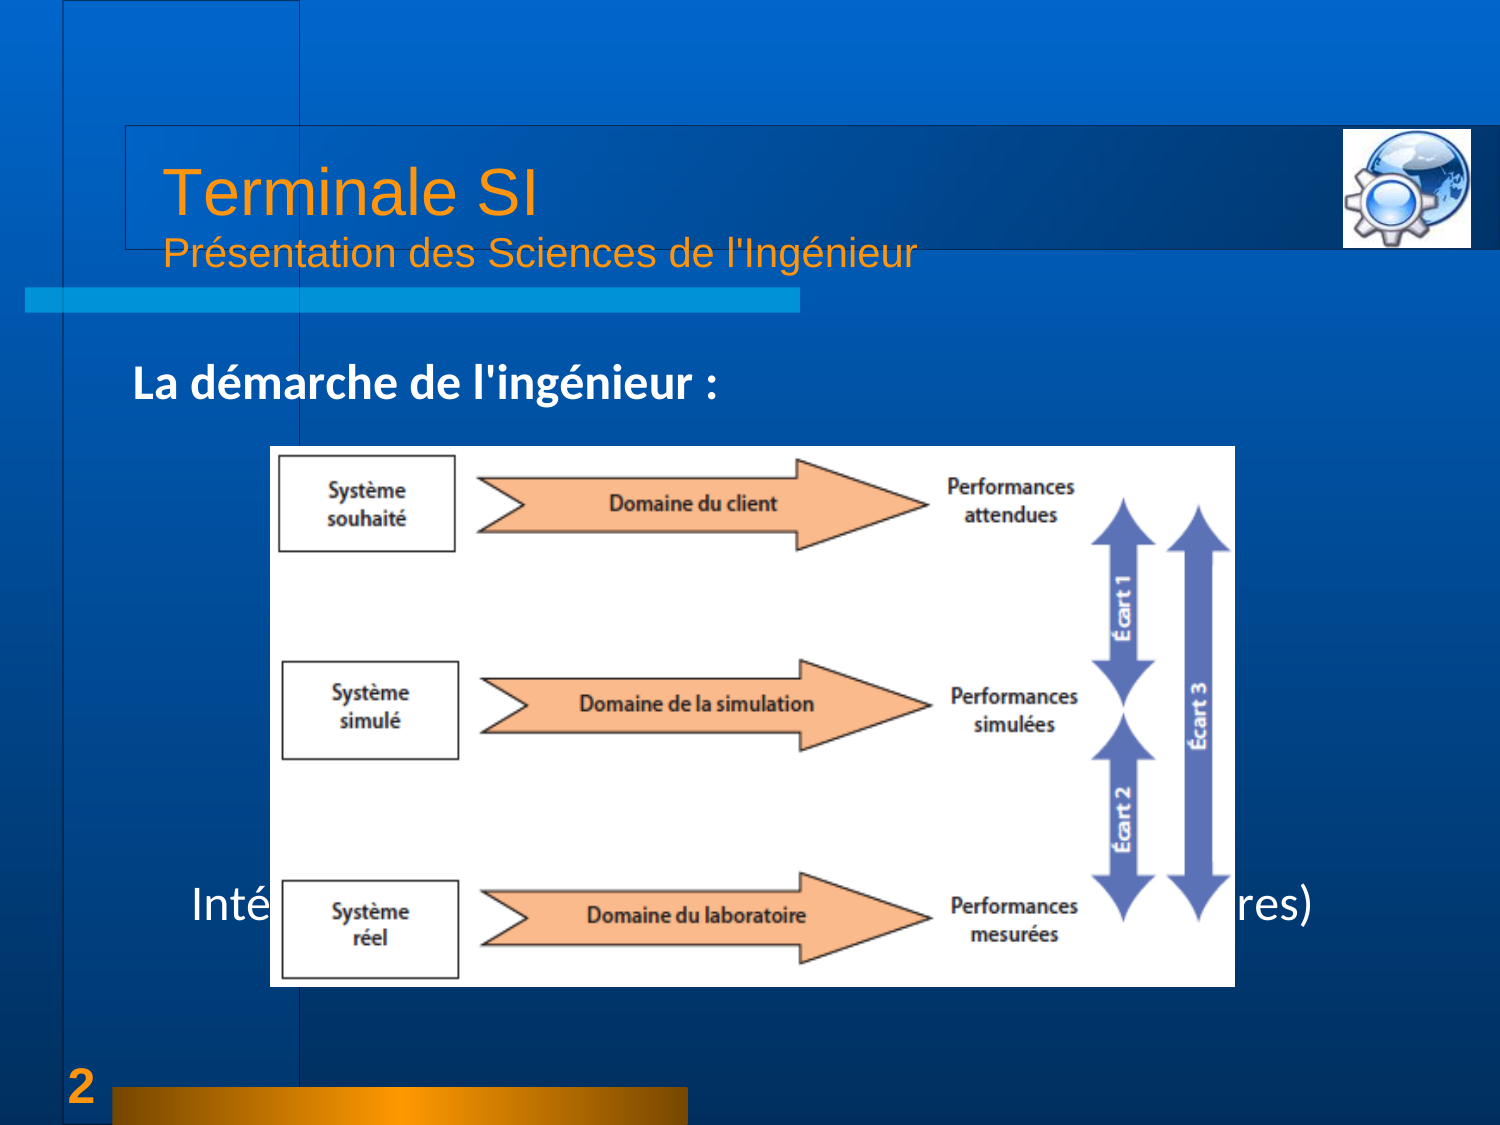

La démarche de l'ingénieur :
Intégration de systèmes complexes (pluri disciplinaires)